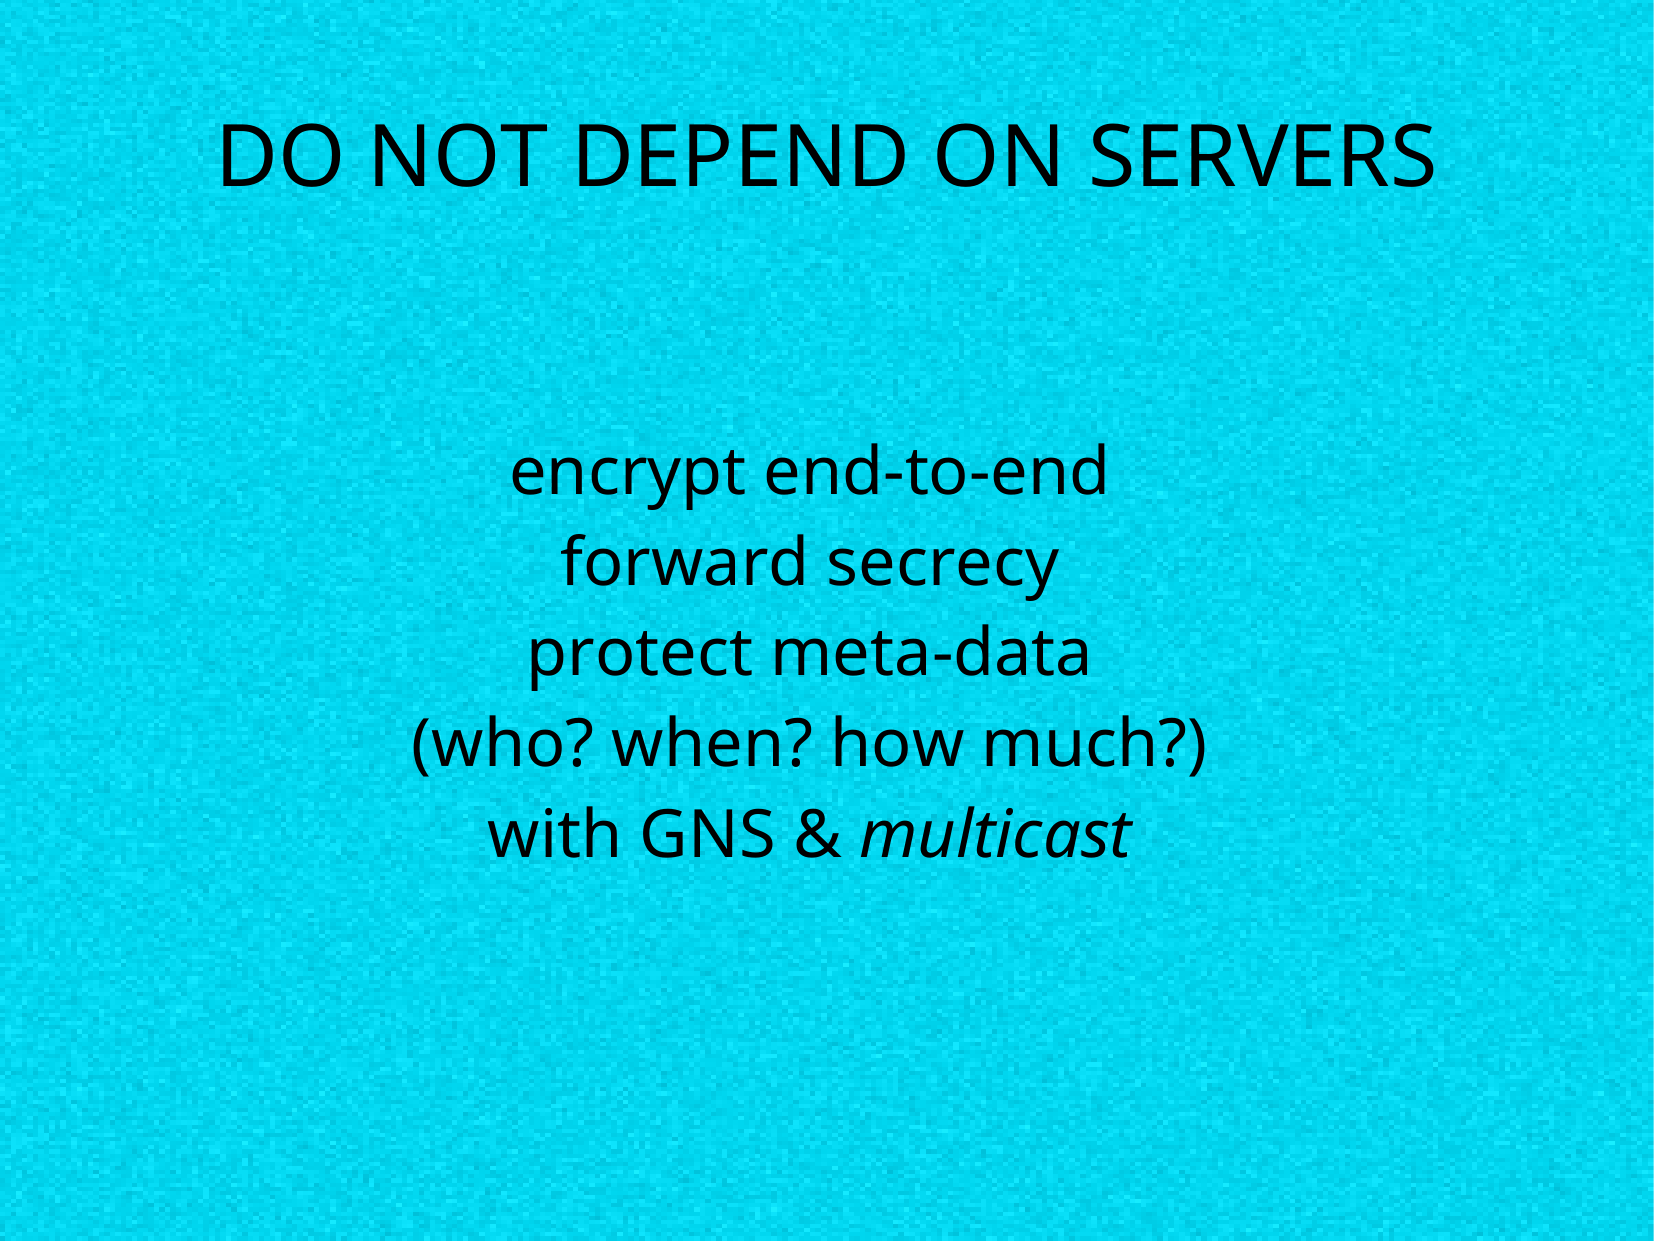

# DO NOT DEPEND ON SERVERS
encrypt end-to-end
forward secrecy
protect meta-data
(who? when? how much?)
with GNS & multicast